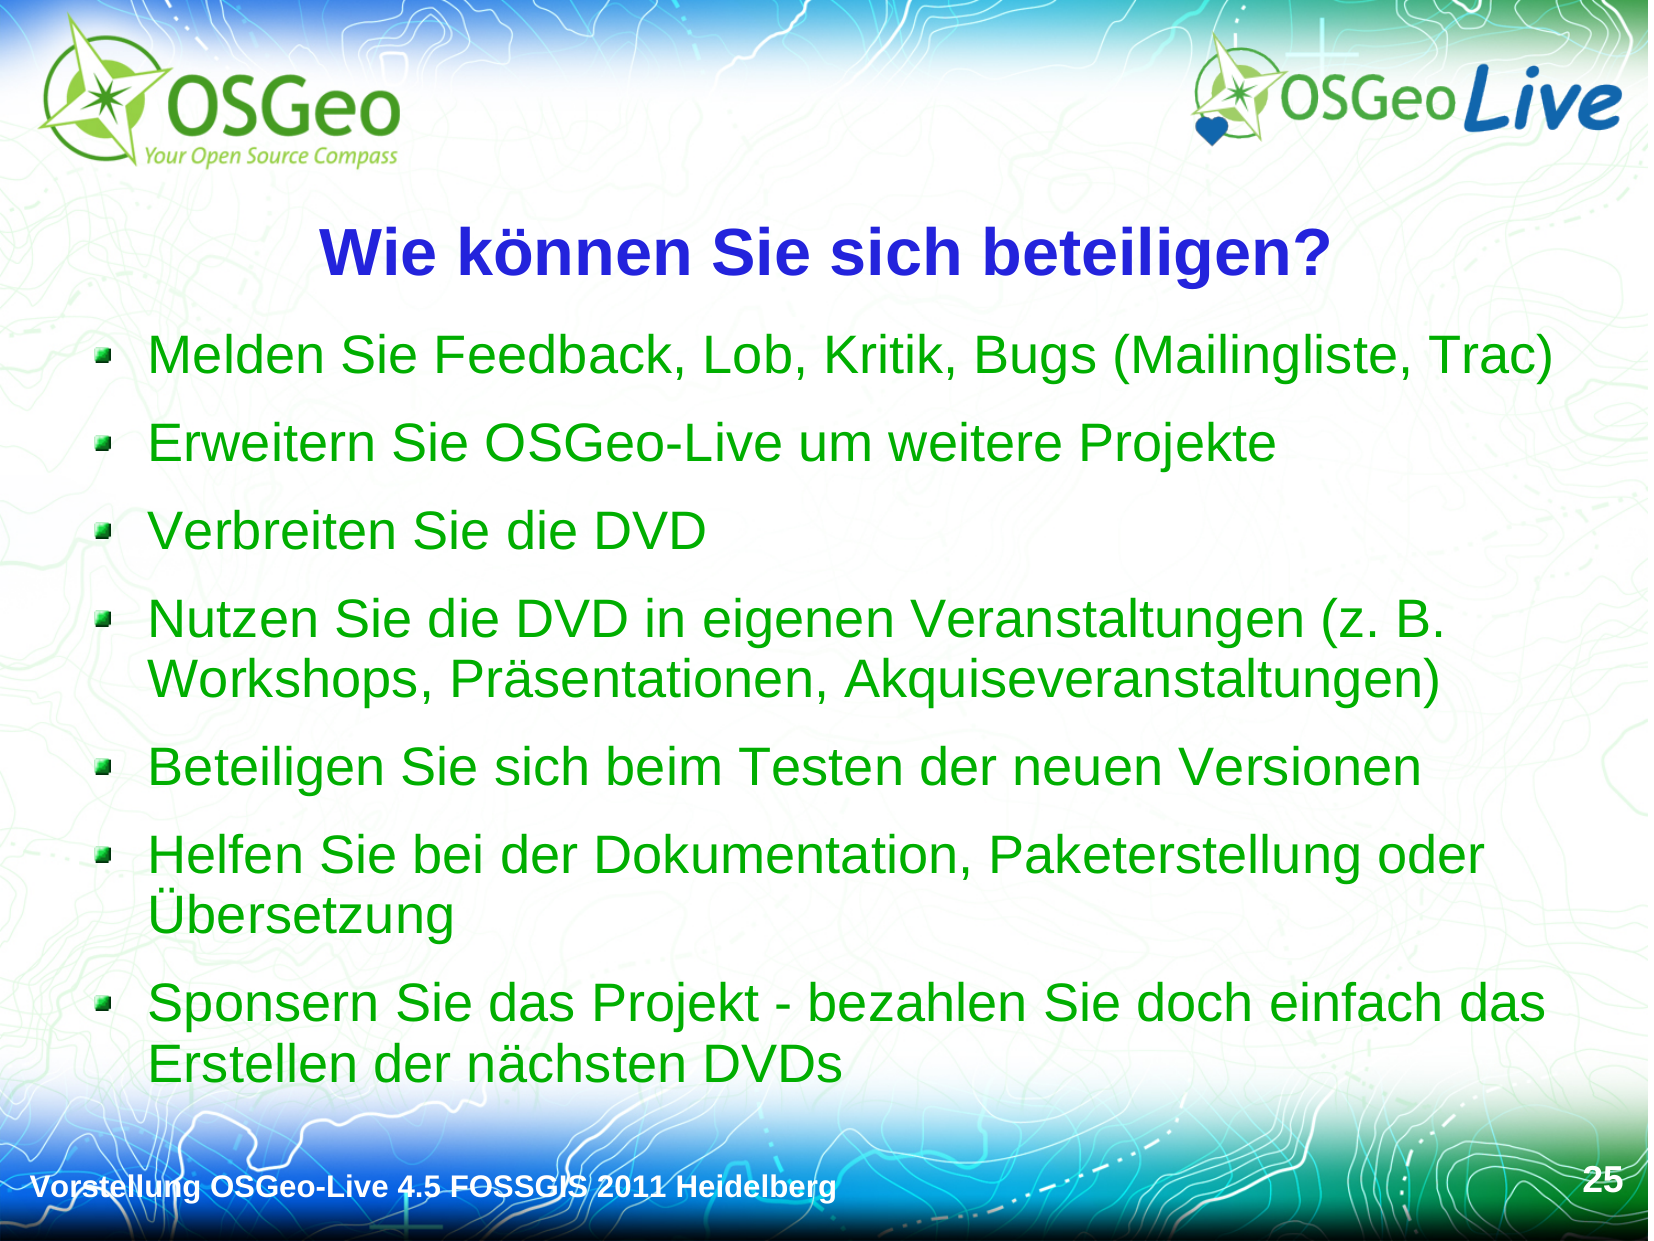

# Wie können Sie sich beteiligen?
Melden Sie Feedback, Lob, Kritik, Bugs (Mailingliste, Trac)
Erweitern Sie OSGeo-Live um weitere Projekte
Verbreiten Sie die DVD
Nutzen Sie die DVD in eigenen Veranstaltungen (z. B. Workshops, Präsentationen, Akquiseveranstaltungen)
Beteiligen Sie sich beim Testen der neuen Versionen
Helfen Sie bei der Dokumentation, Paketerstellung oder Übersetzung
Sponsern Sie das Projekt - bezahlen Sie doch einfach das Erstellen der nächsten DVDs